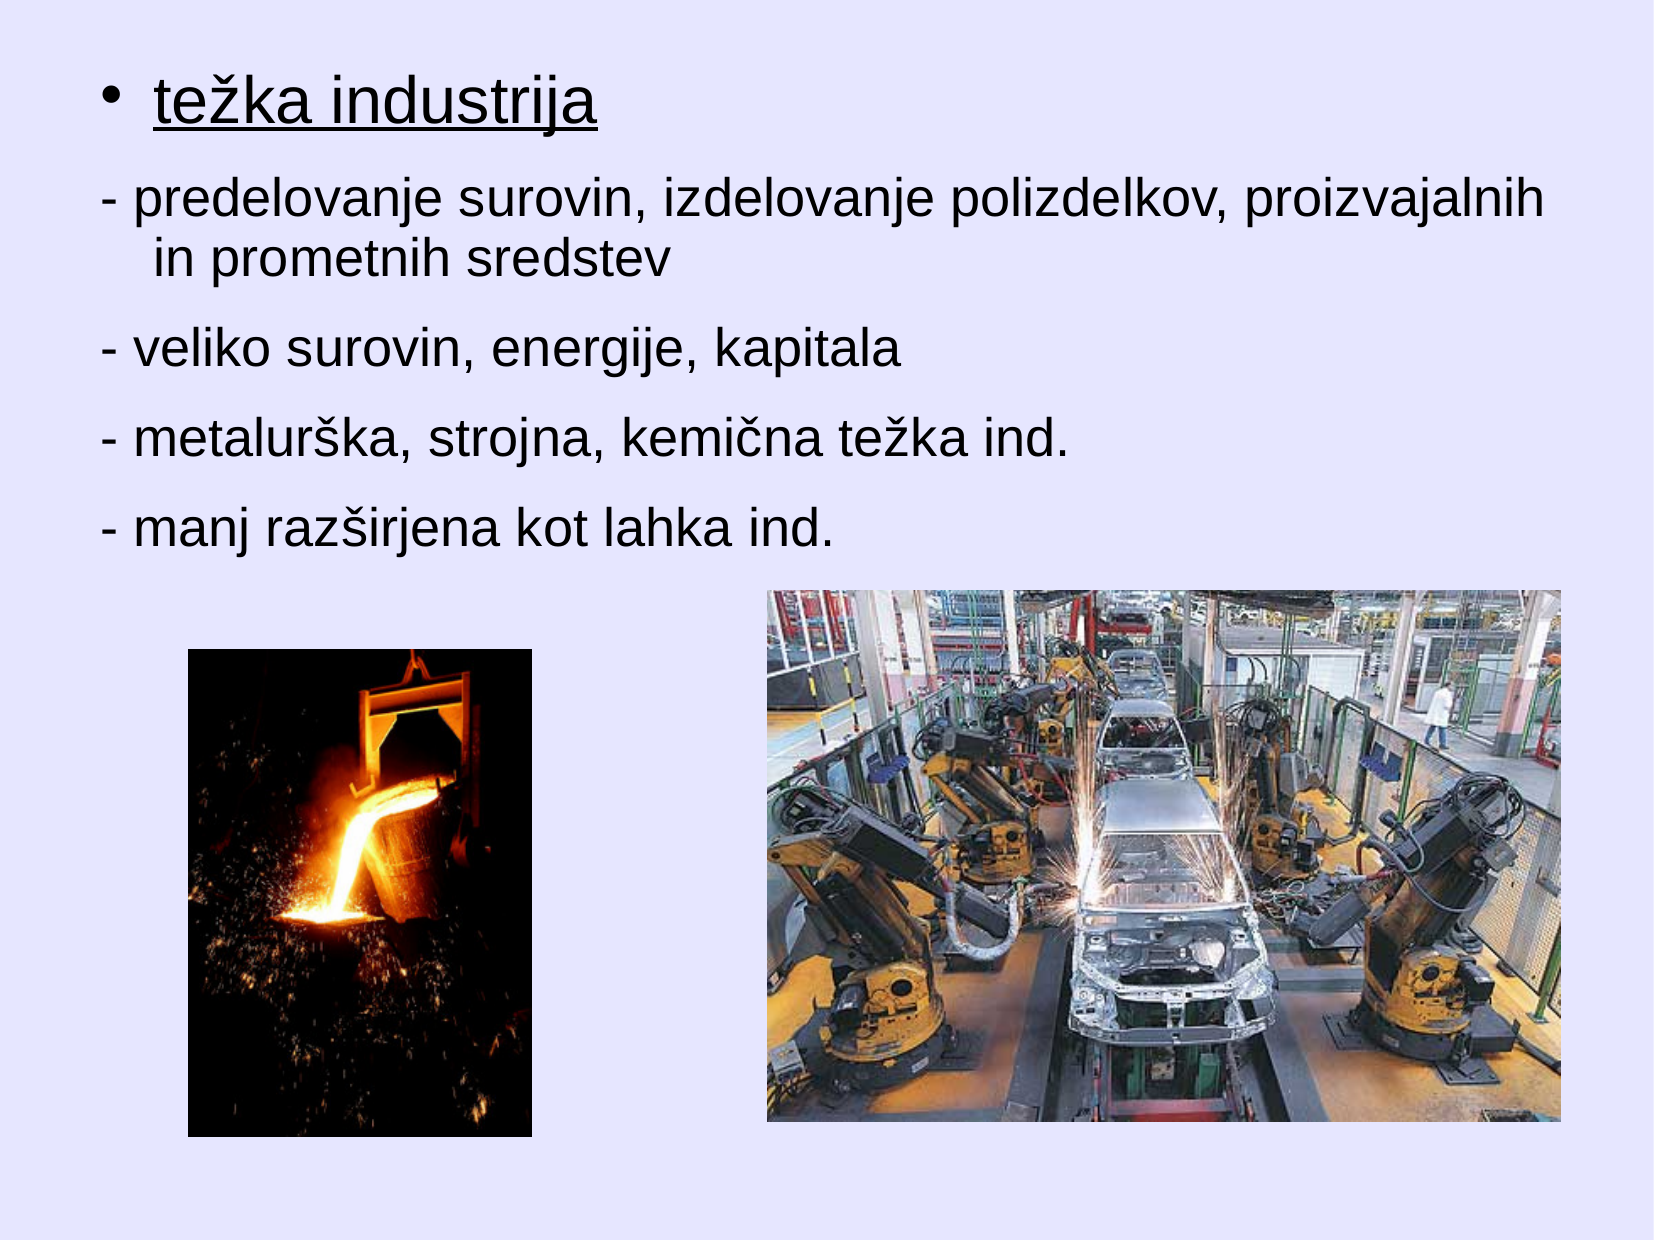

# težka industrija
- predelovanje surovin, izdelovanje polizdelkov, proizvajalnih in prometnih sredstev
- veliko surovin, energije, kapitala
- metalurška, strojna, kemična težka ind.
- manj razširjena kot lahka ind.